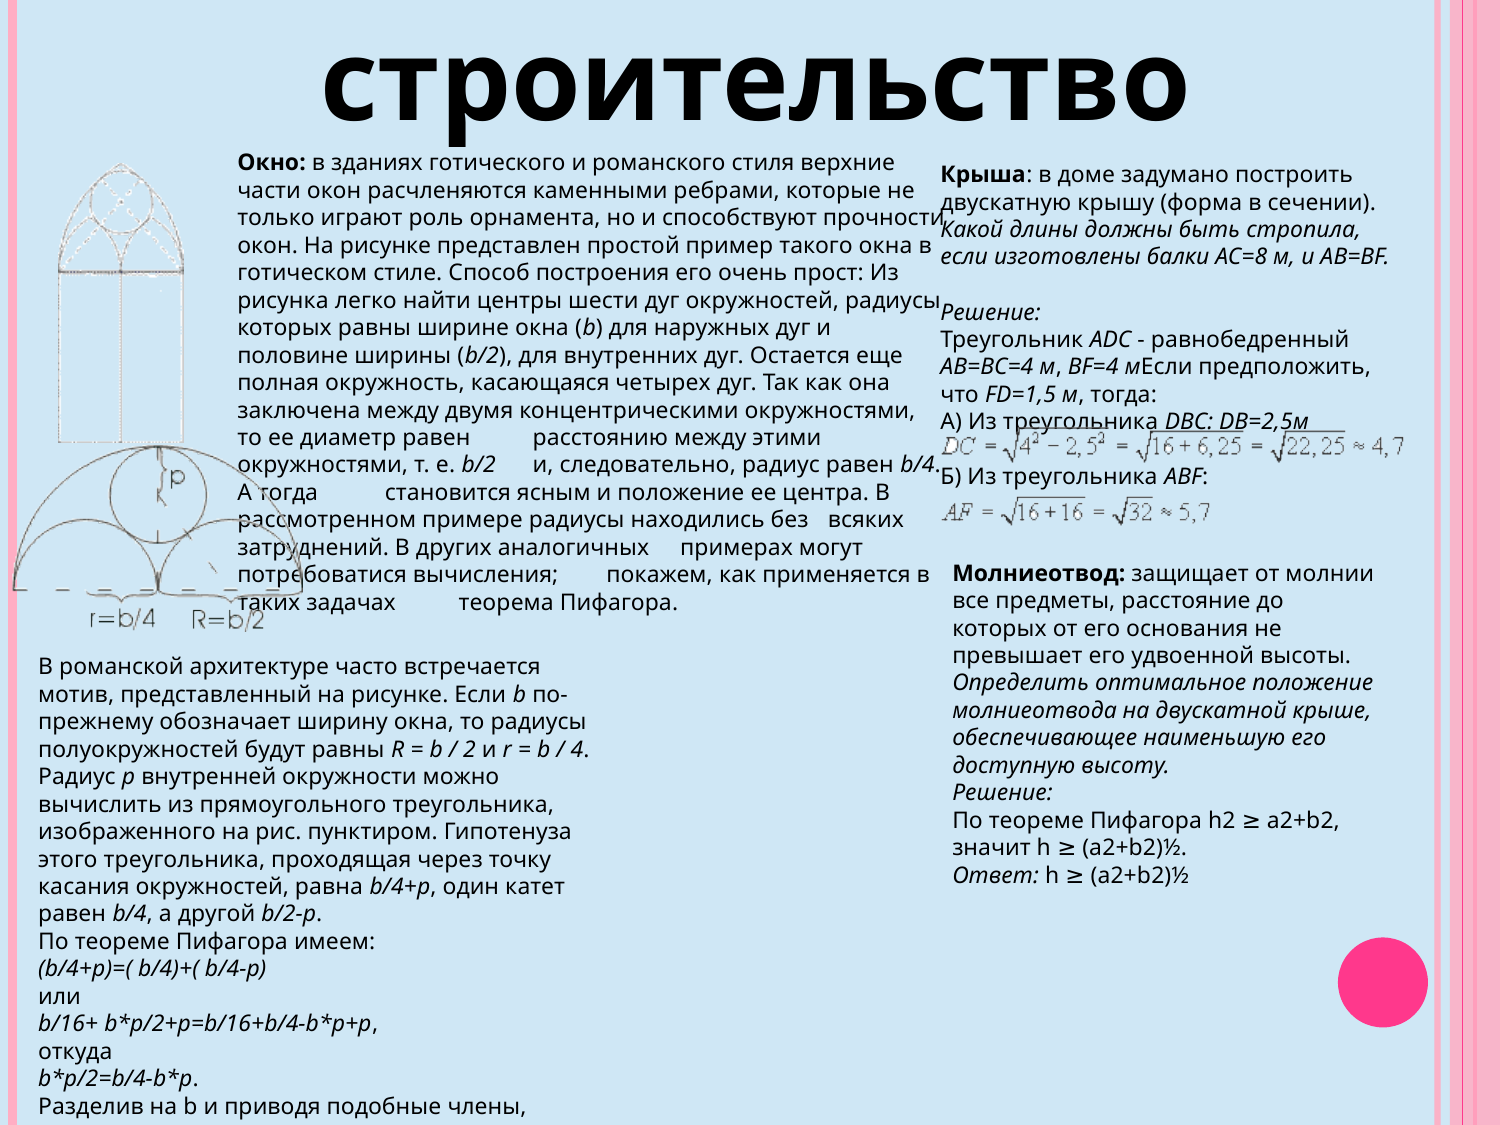

строительство
Окно: в зданиях готического и ромaнского стиля верхние части окон расчленяются каменными ребрами, которые не только играют роль орнамента, но и способствуют прочности окон. На рисунке представлен простой пример такого окна в готическом стиле. Способ построения его очень прост: Из рисунка легко найти центры шести дуг окружностей, радиусы которых равны ширине окна (b) для наружных дуг и половине ширины (b/2), для внутренних дуг. Остается еще полная окружность, касающаяся четырех дуг. Так как она заключена между двумя концентрическими окружностями, то ее диаметр равен 	расстоянию между этими окружностями, т. е. b/2 	и, следовательно, радиус равен b/4. А тогда 	становится ясным и положение ее центра. В 	рассмотренном примере радиусы находились без 	всяких затруднений. В других аналогичных 	примерах могут потребоватися вычисления; 	покажем, как применяется в таких задачах 	теорема Пифагора.
Крыша: в доме задумано построить двускатную крышу (форма в сечении). Какой длины должны быть стропила, если изготовлены балки AC=8 м, и AB=BF.
Решение:
Треугольник ADC - равнобедренный AB=BC=4 м, BF=4 мЕсли предположить, что FD=1,5 м, тогда:
А) Из треугольника DBC: DB=2,5м
Б) Из треугольника ABF:
Молниеотвод: защищает от молнии все предметы, расстояние до которых от его основания не превышает его удвоенной высоты. Определить оптимальное положение молниеотвода на двускатной крыше, обеспечивающее наименьшую его доступную высоту.
Решение:
По теореме Пифагора h2 ≥ a2+b2, значит h ≥ (a2+b2)½.
Ответ: h ≥ (a2+b2)½
В романской архитектуре часто встречается мотив, представленный на рисунке. Если b по-прежнему обозначает ширину окна, то радиусы полуокружностей будут равны R = b / 2 и r = b / 4. Радиус p внутренней окружности можно вычислить из прямоугольного треугольника, изображенного на рис. пунктиром. Гипотенуза этого треугольника, проходящая через точку касания окружностей, равна b/4+p, один катет равен b/4, а другой b/2-p.
По теореме Пифагора имеем:
(b/4+p)=( b/4)+( b/4-p)
или
b/16+ b*p/2+p=b/16+b/4-b*p+p,
откуда
b*p/2=b/4-b*p.
Разделив на b и приводя подобные члены, получим:
(3/2)*p=b/4, p=b/6.